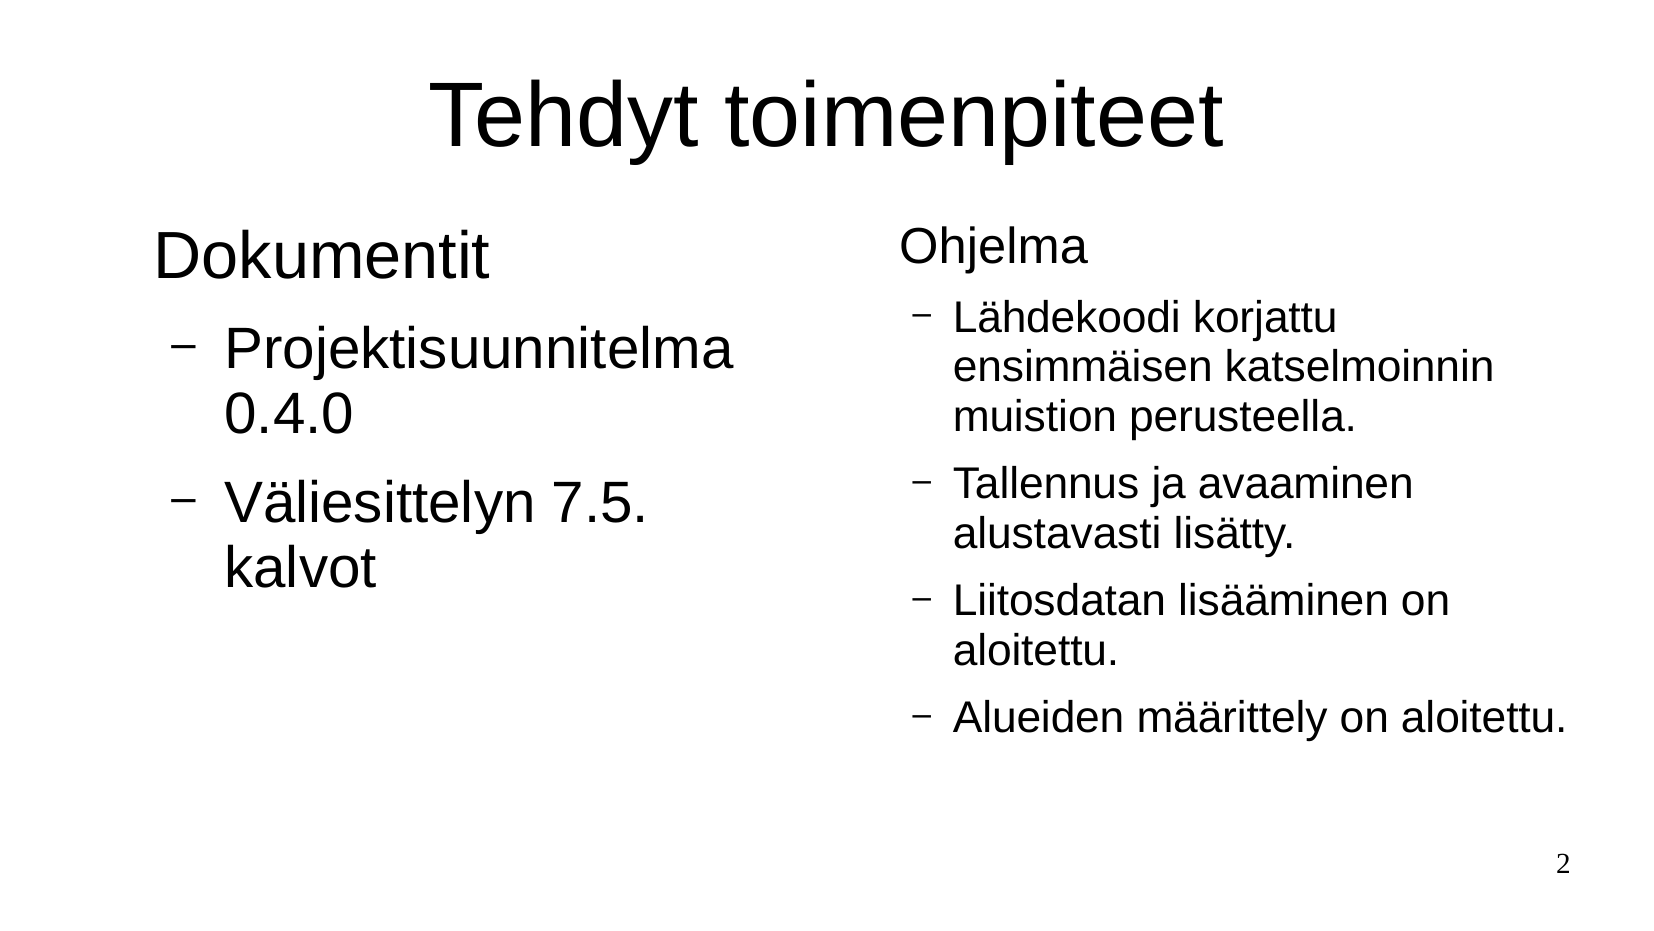

# Tehdyt toimenpiteet
Dokumentit
Projektisuunnitelma 0.4.0
Väliesittelyn 7.5. kalvot
Ohjelma
Lähdekoodi korjattu ensimmäisen katselmoinnin muistion perusteella.
Tallennus ja avaaminen alustavasti lisätty.
Liitosdatan lisääminen on aloitettu.
Alueiden määrittely on aloitettu.
2